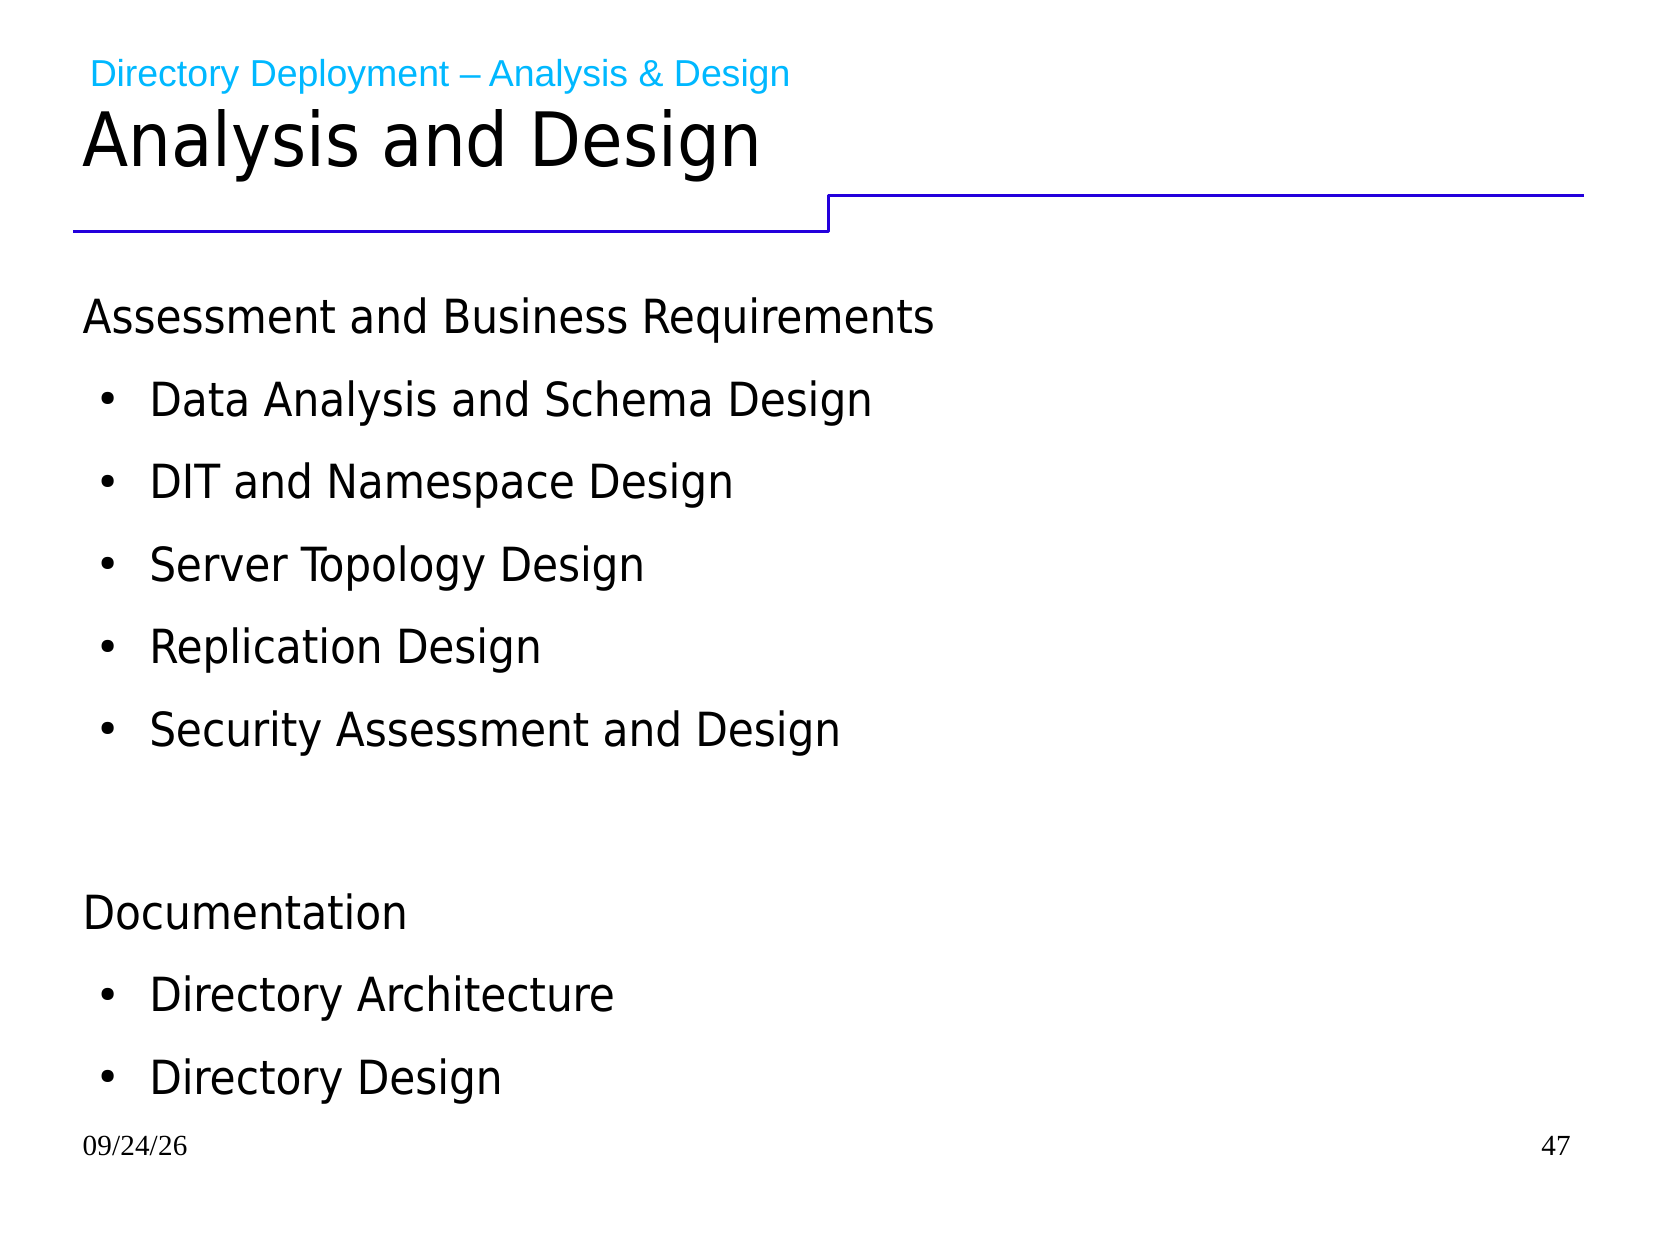

Directory Deployment – Analysis & Design
# Analysis and Design
Assessment and Business Requirements
Data Analysis and Schema Design
DIT and Namespace Design
Server Topology Design
Replication Design
Security Assessment and Design
Documentation
Directory Architecture
Directory Design
47